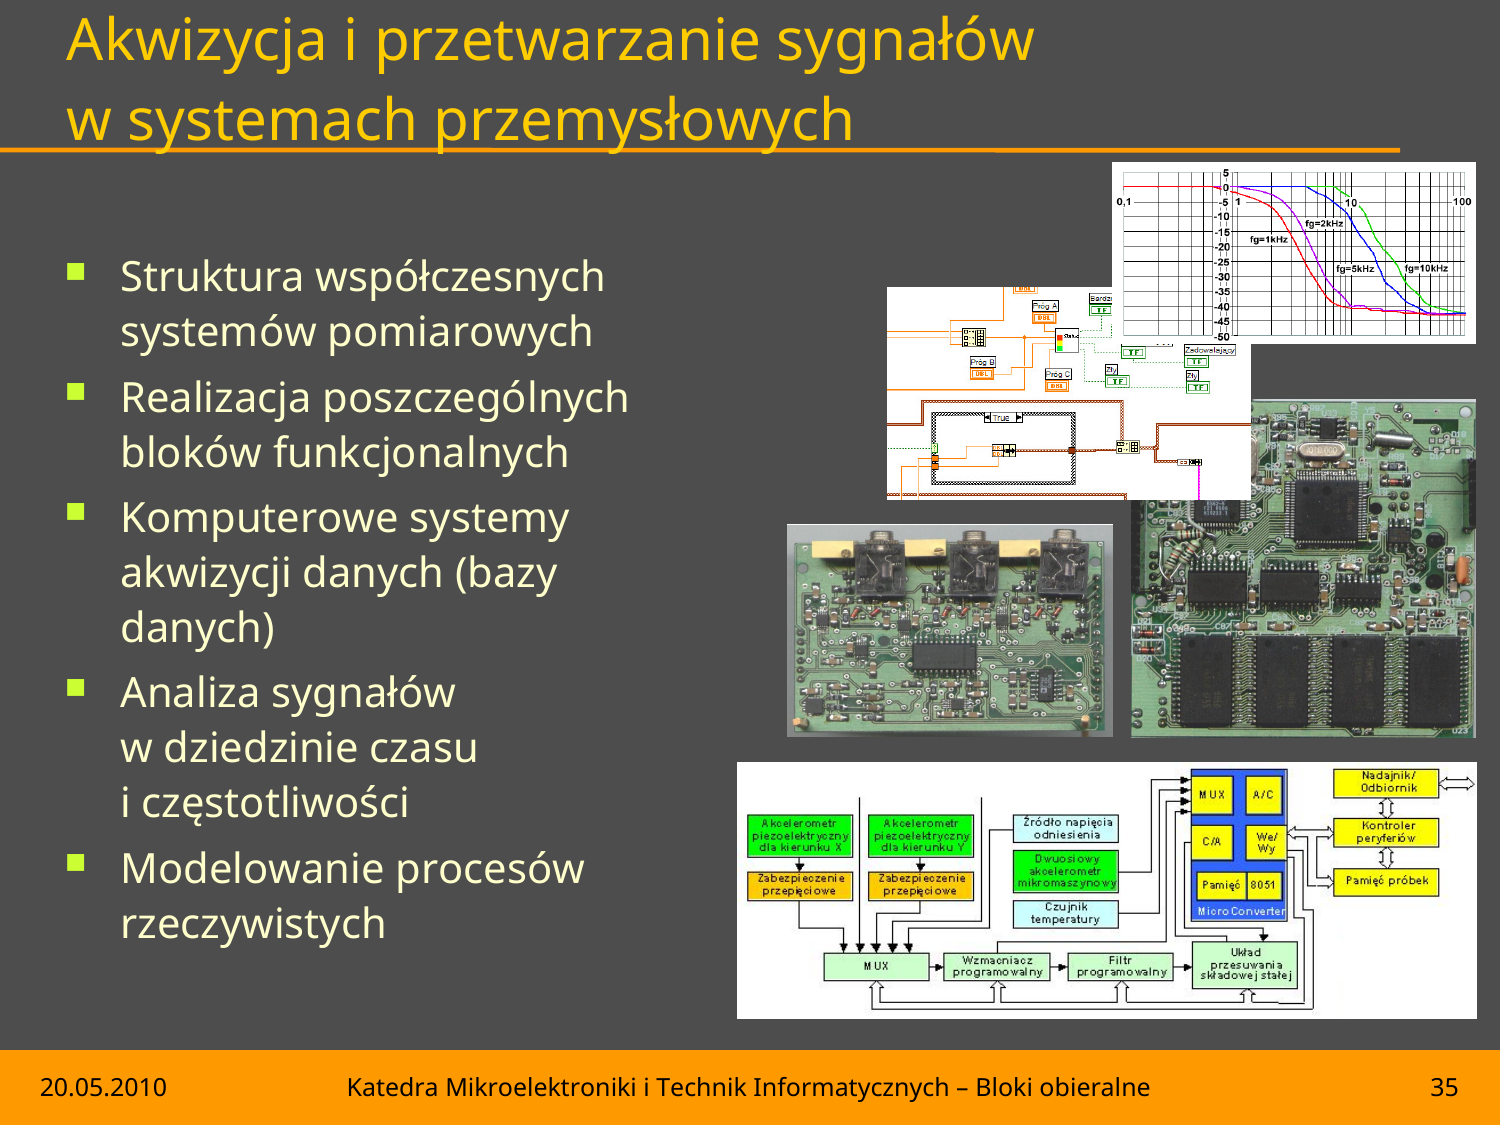

# Akwizycja i przetwarzanie sygnałów w systemach przemysłowych
Struktura współczesnych systemów pomiarowych
Realizacja poszczególnych bloków funkcjonalnych
Komputerowe systemy akwizycji danych (bazy danych)
Analiza sygnałów
w dziedzinie czasu
i częstotliwości
Modelowanie procesów rzeczywistych
20.05.2010
Katedra Mikroelektroniki i Technik Informatycznych – Bloki obieralne
35